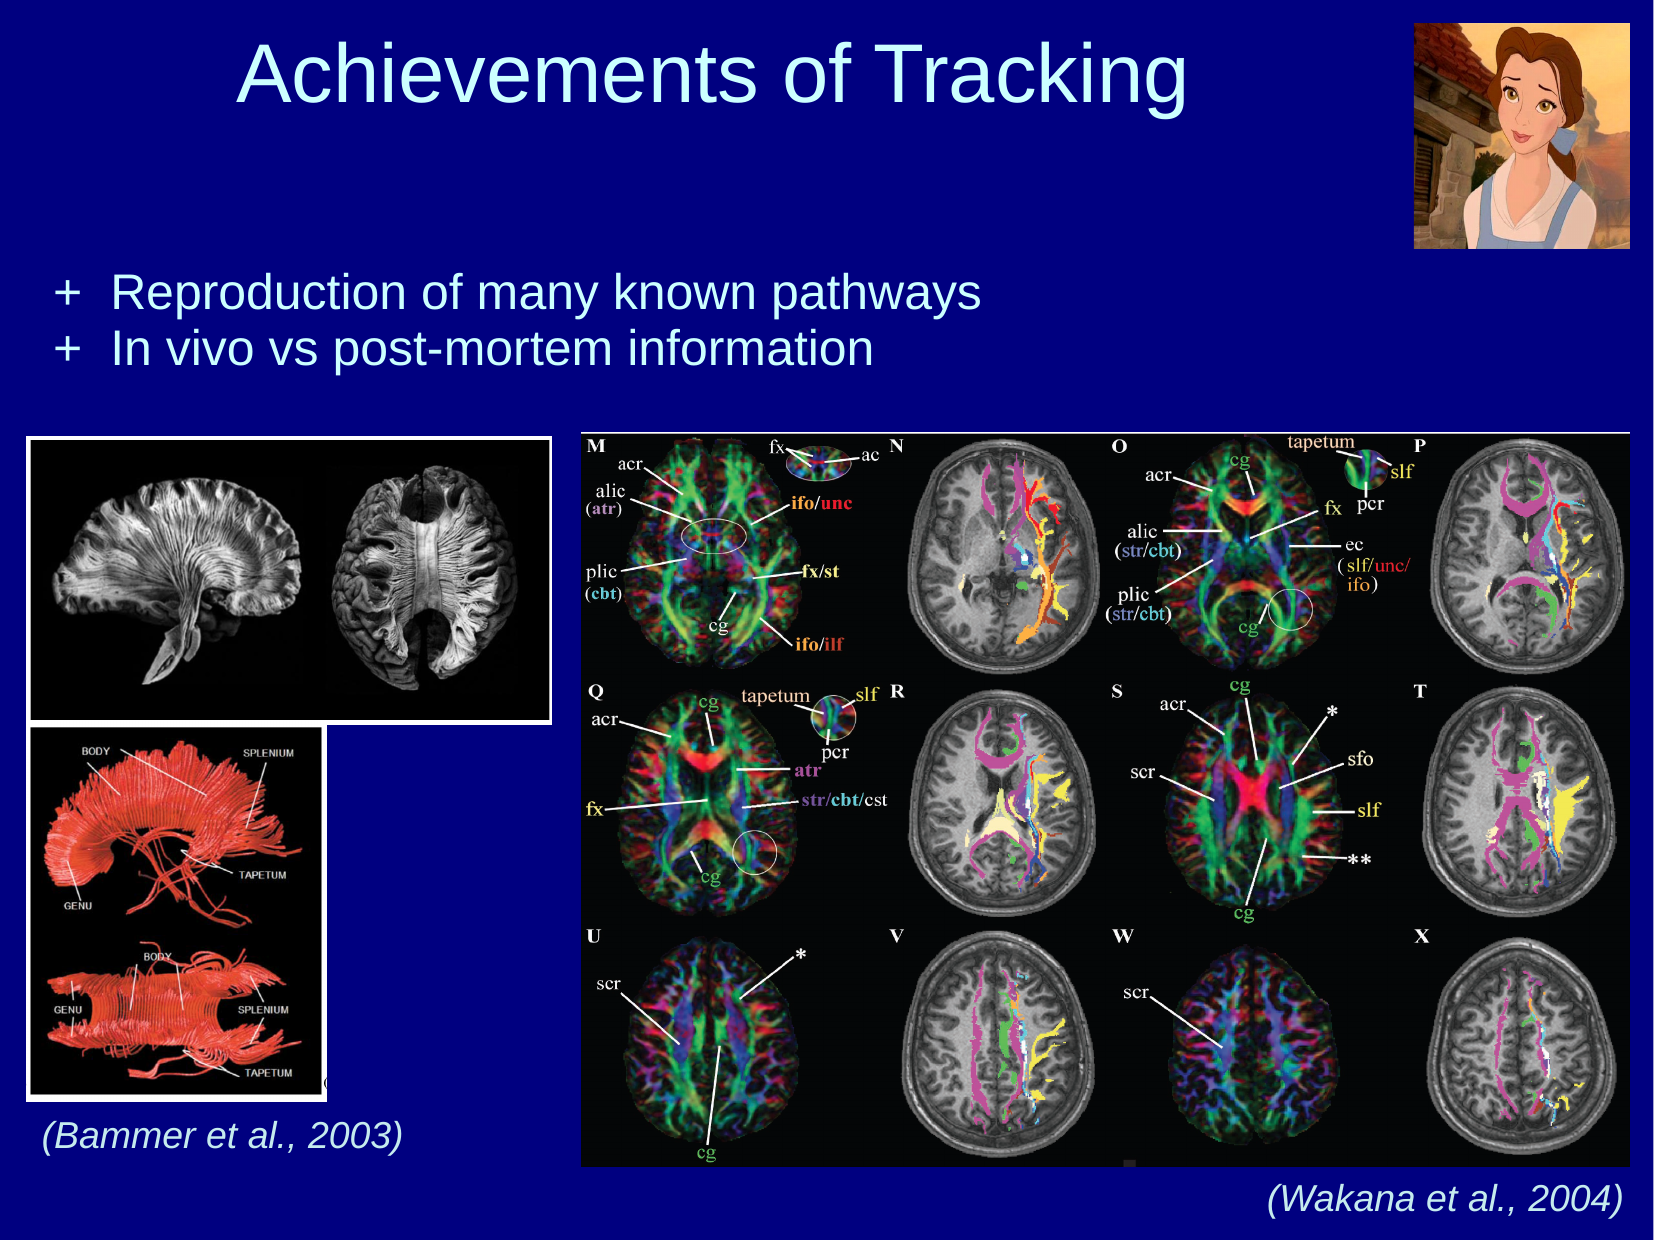

# Achievements of Tracking
+ Reproduction of many known pathways
+ In vivo vs post-mortem information
(Bammer et al., 2003)
(Wakana et al., 2004)